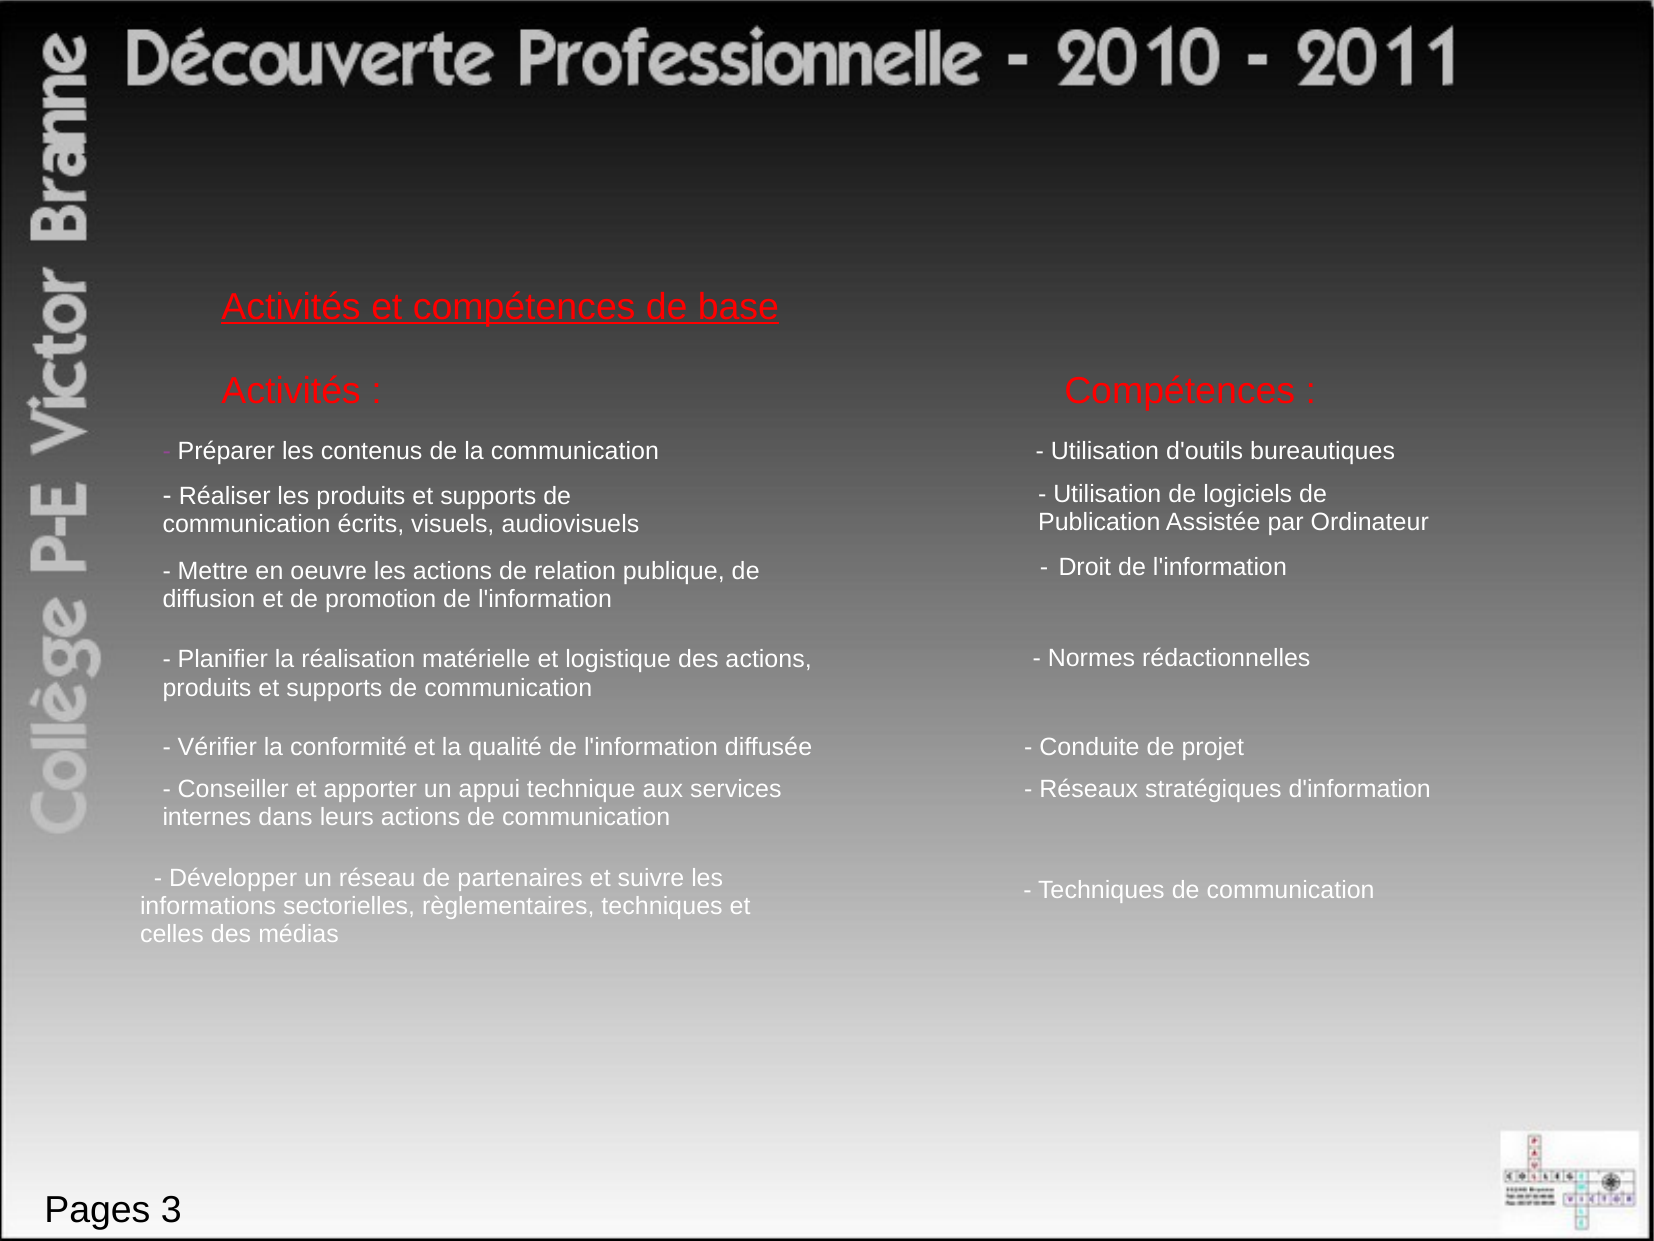

Activités et compétences de base
Activités : Compétences :
- Préparer les contenus de la communication - Utilisation d'outils bureautiques
- Réaliser les produits et supports de
communication écrits, visuels, audiovisuels
- Utilisation de logiciels de Publication Assistée par Ordinateur
 - Droit de l'information
- Mettre en oeuvre les actions de relation publique, de diffusion et de promotion de l'information
 - Normes rédactionnelles
- Planifier la réalisation matérielle et logistique des actions, produits et supports de communication
- Vérifier la conformité et la qualité de l'information diffusée
 - Conduite de projet
- Conseiller et apporter un appui technique aux services internes dans leurs actions de communication
 - Réseaux stratégiques d'information
 - Techniques de communication
 - Développer un réseau de partenaires et suivre les
 informations sectorielles, règlementaires, techniques et
 celles des médias
Pages 3